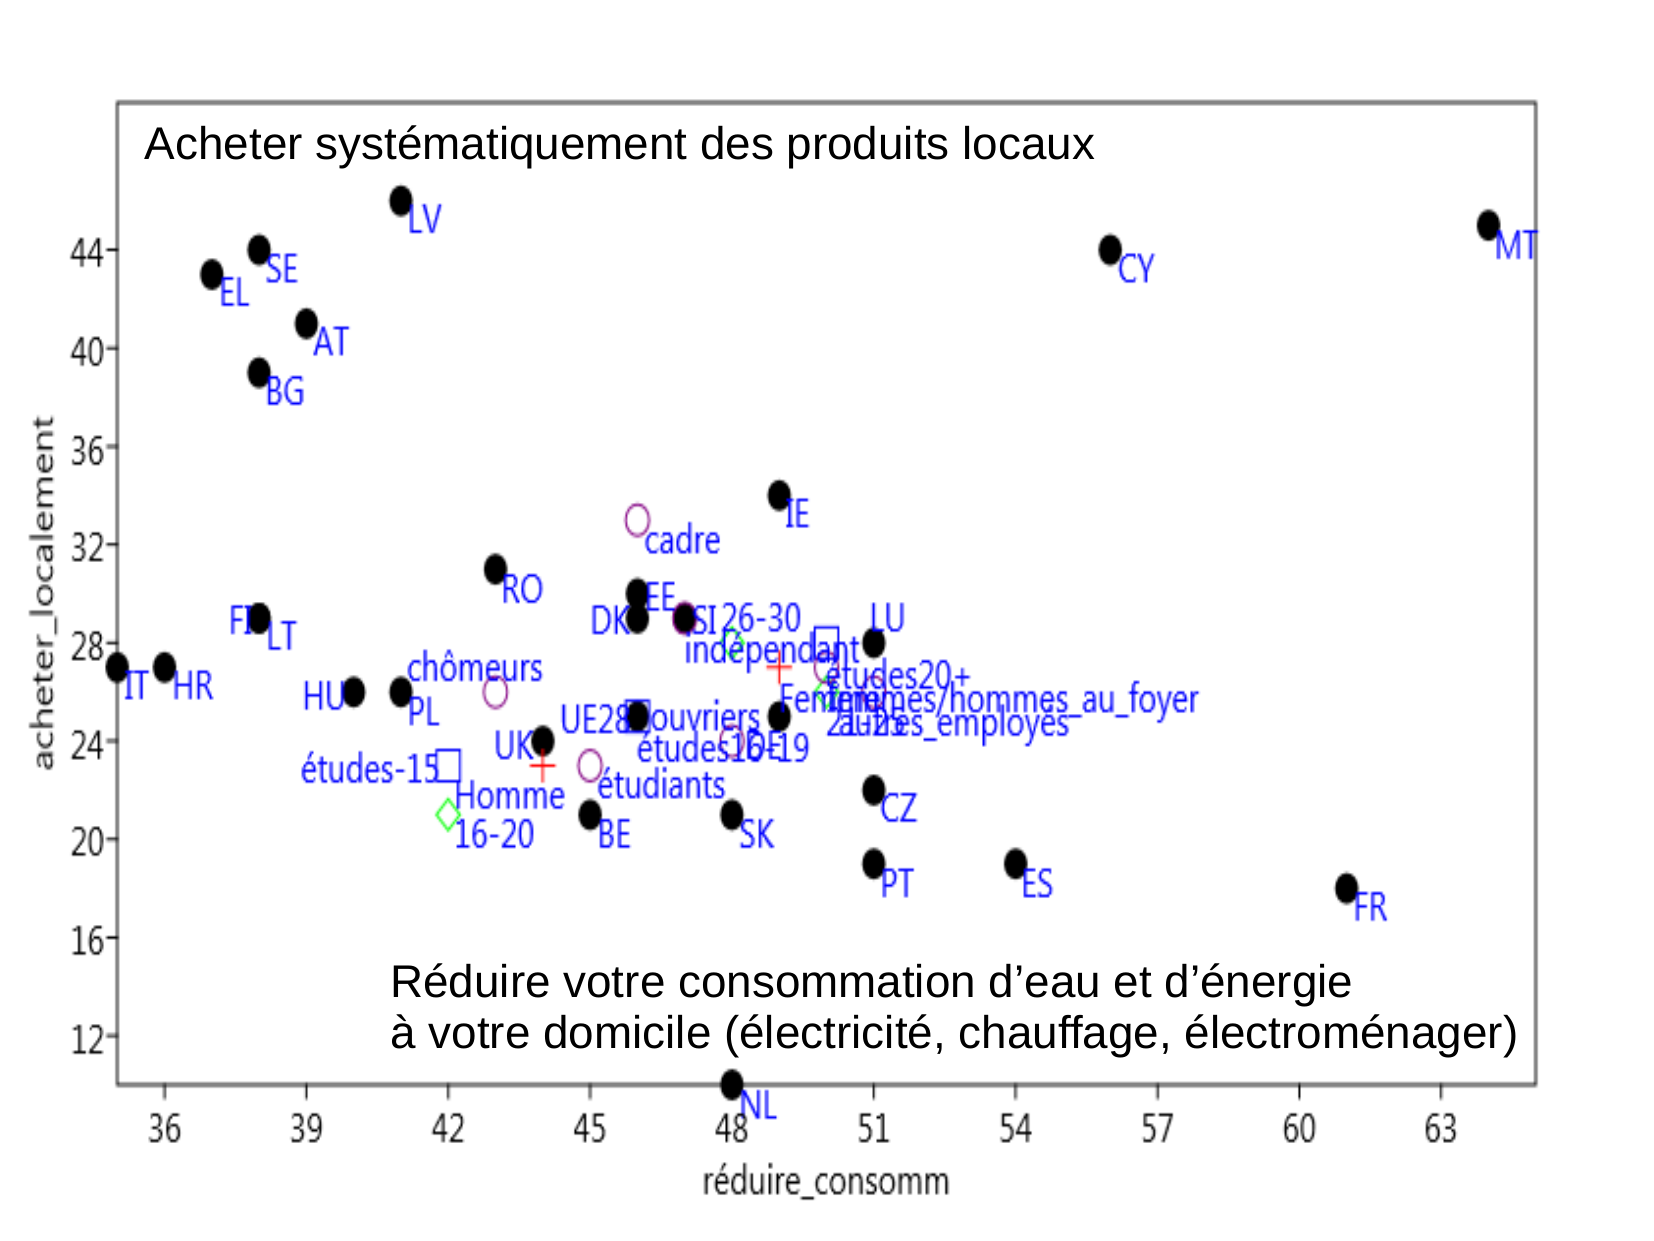

Acheter systématiquement des produits locaux
Réduire votre consommation d’eau et d’énergie
à votre domicile (électricité, chauffage, électroménager)